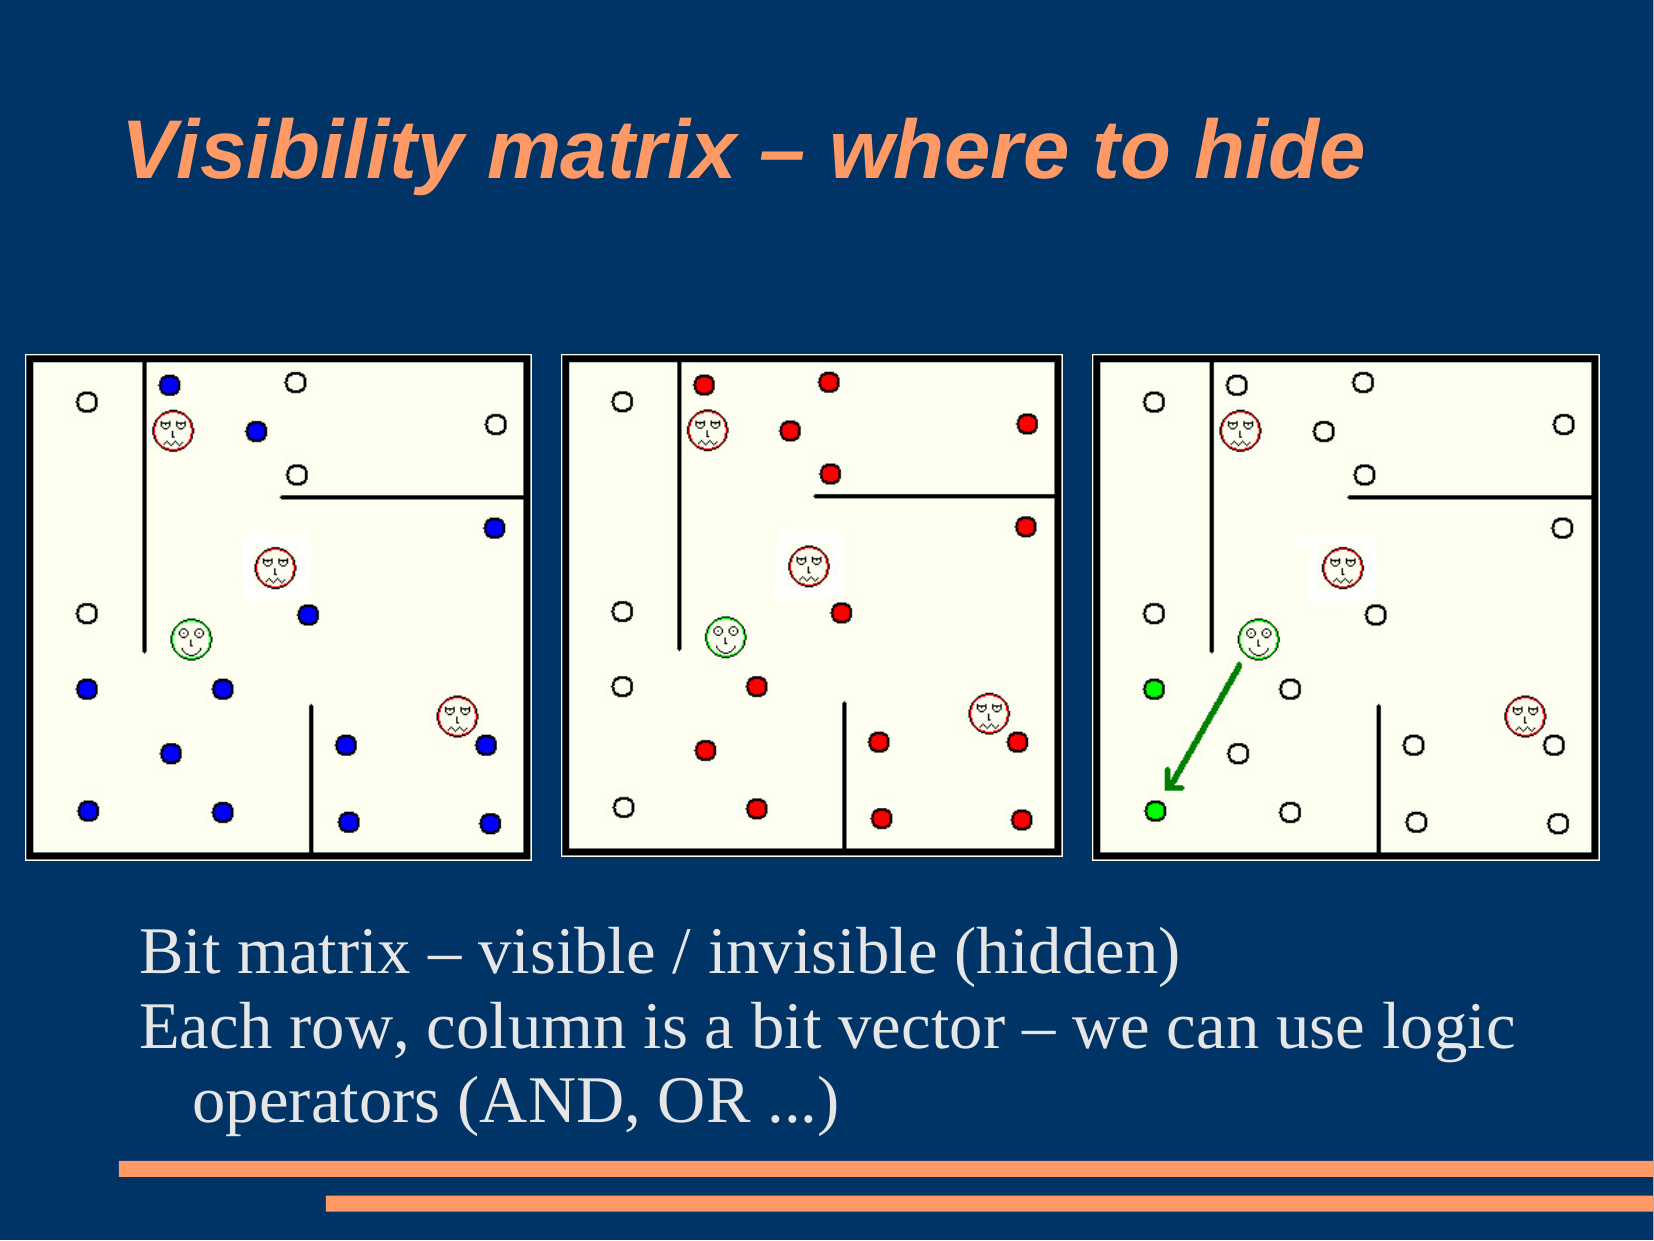

# Visibility matrix – where to hide
Bit matrix – visible / invisible (hidden)
Each row, column is a bit vector – we can use logic operators (AND, OR ...)